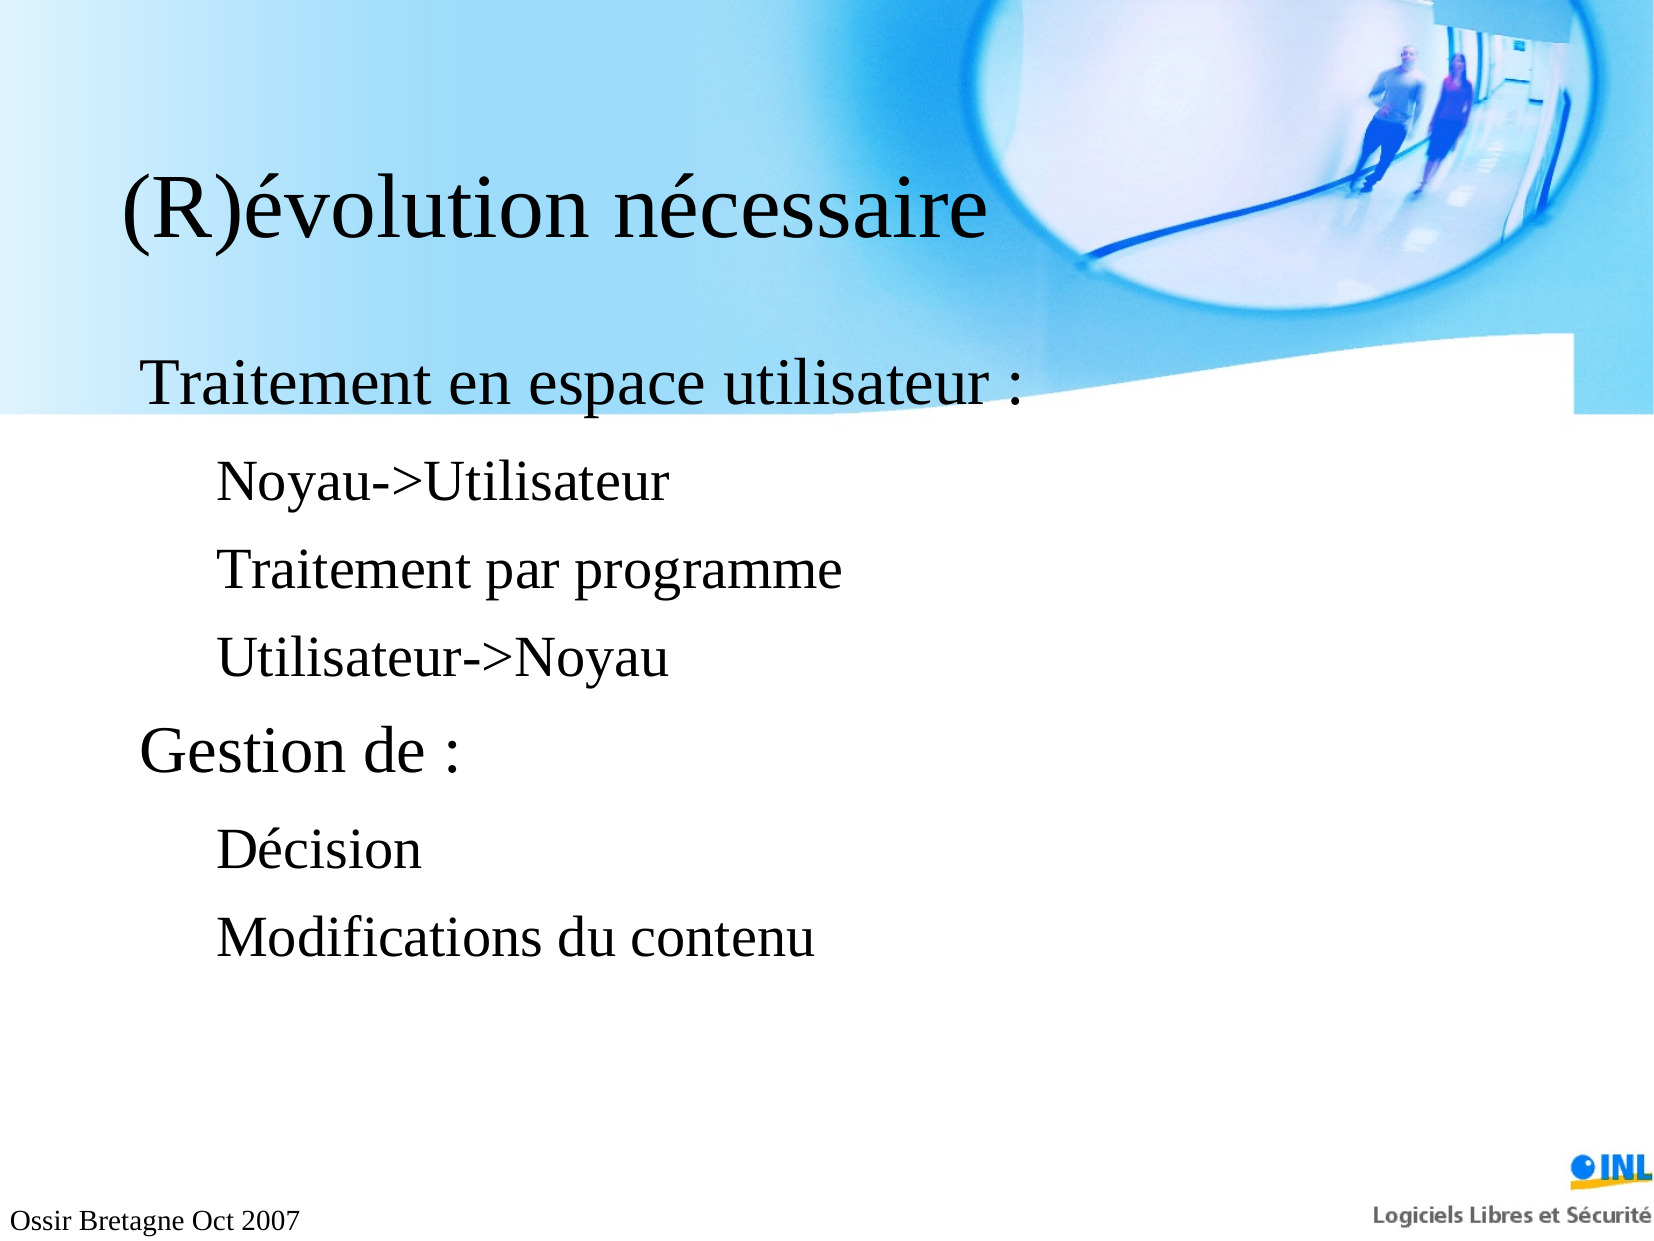

# (R)évolution nécessaire
Traitement en espace utilisateur :
Noyau->Utilisateur
Traitement par programme
Utilisateur->Noyau
Gestion de :
Décision
Modifications du contenu